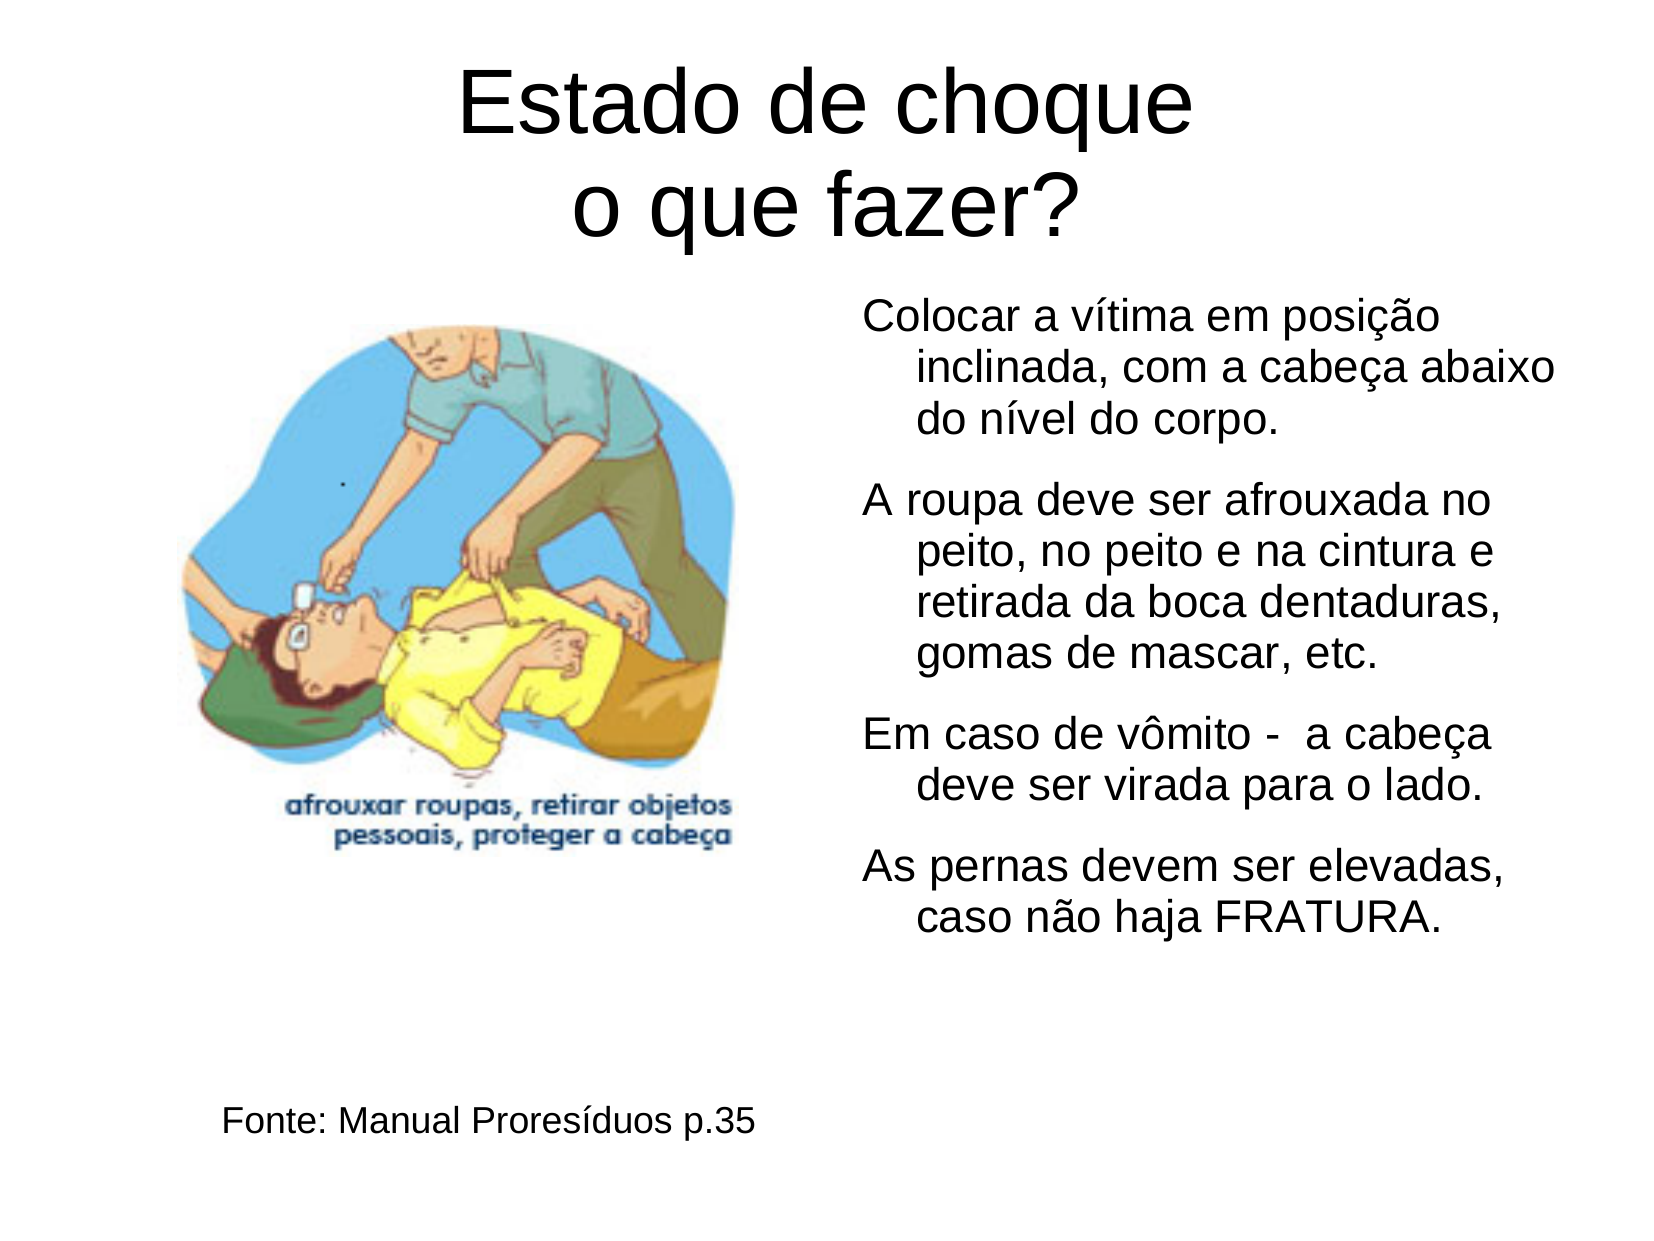

# Estado de choque o que fazer?
Colocar a vítima em posição inclinada, com a cabeça abaixo do nível do corpo.
A roupa deve ser afrouxada no peito, no peito e na cintura e retirada da boca dentaduras, gomas de mascar, etc.
Em caso de vômito - a cabeça deve ser virada para o lado.
As pernas devem ser elevadas, caso não haja FRATURA.
Fonte: Manual Proresíduos p.35